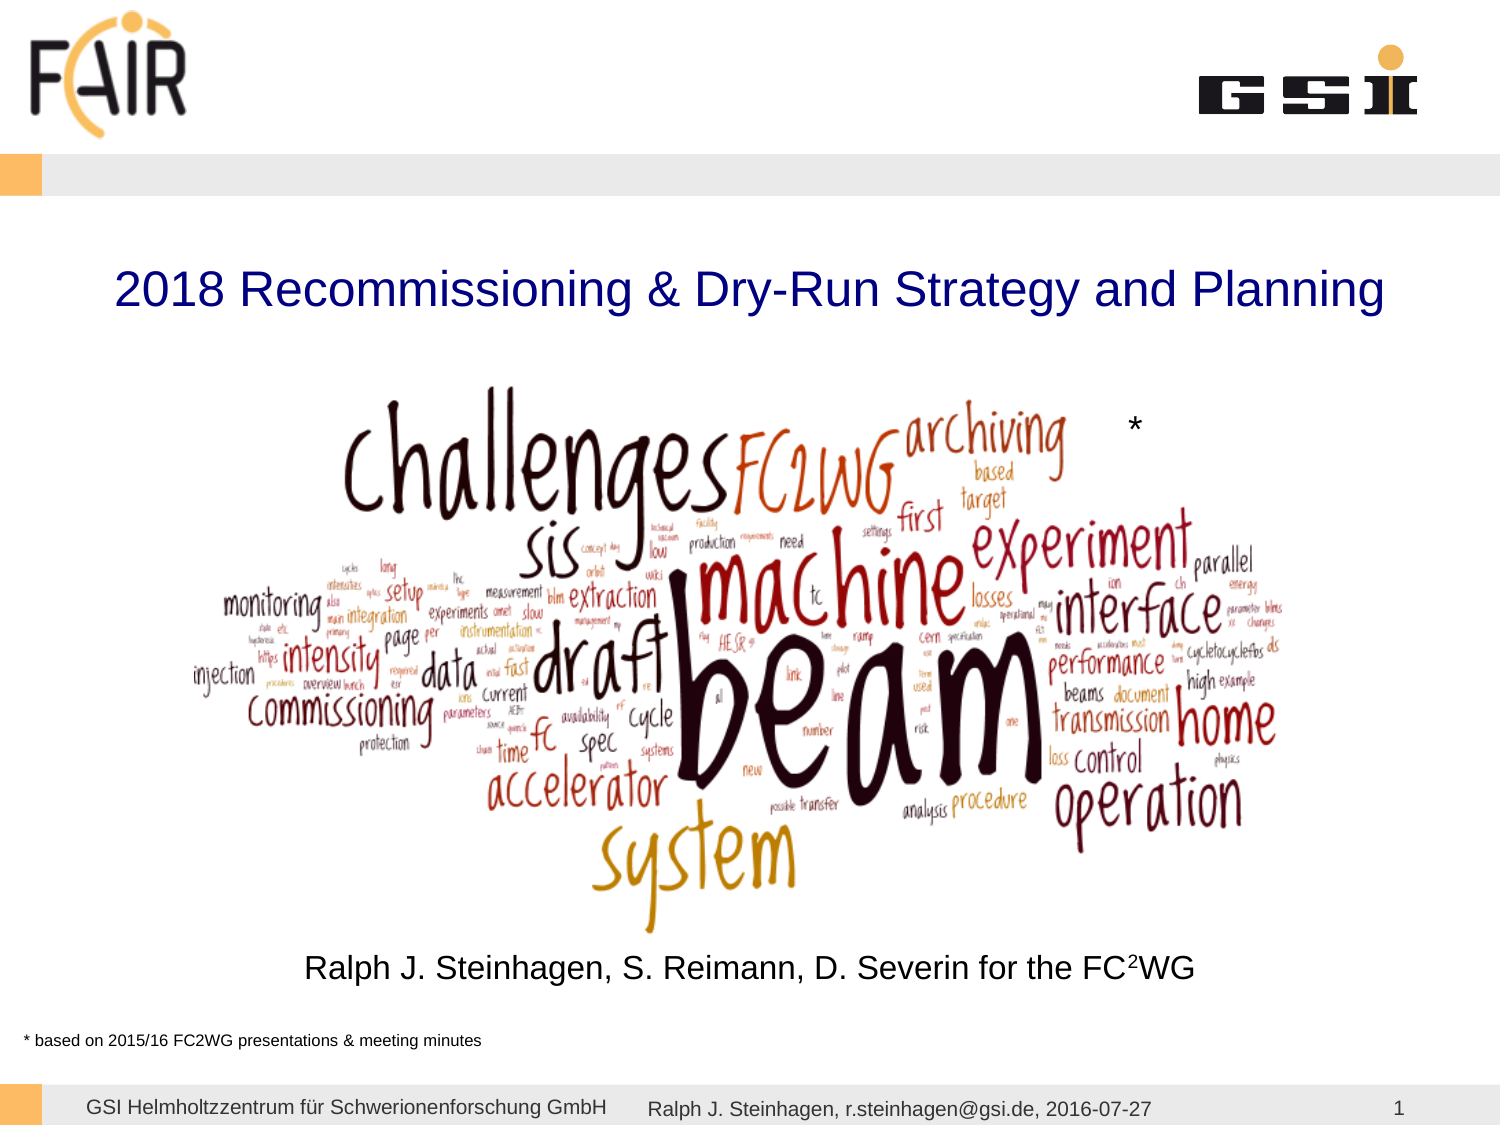

# 2018 Recommissioning & Dry-Run Strategy and Planning
Ralph J. Steinhagen, S. Reimann, D. Severin for the FC2WG
*
* based on 2015/16 FC2WG presentations & meeting minutes